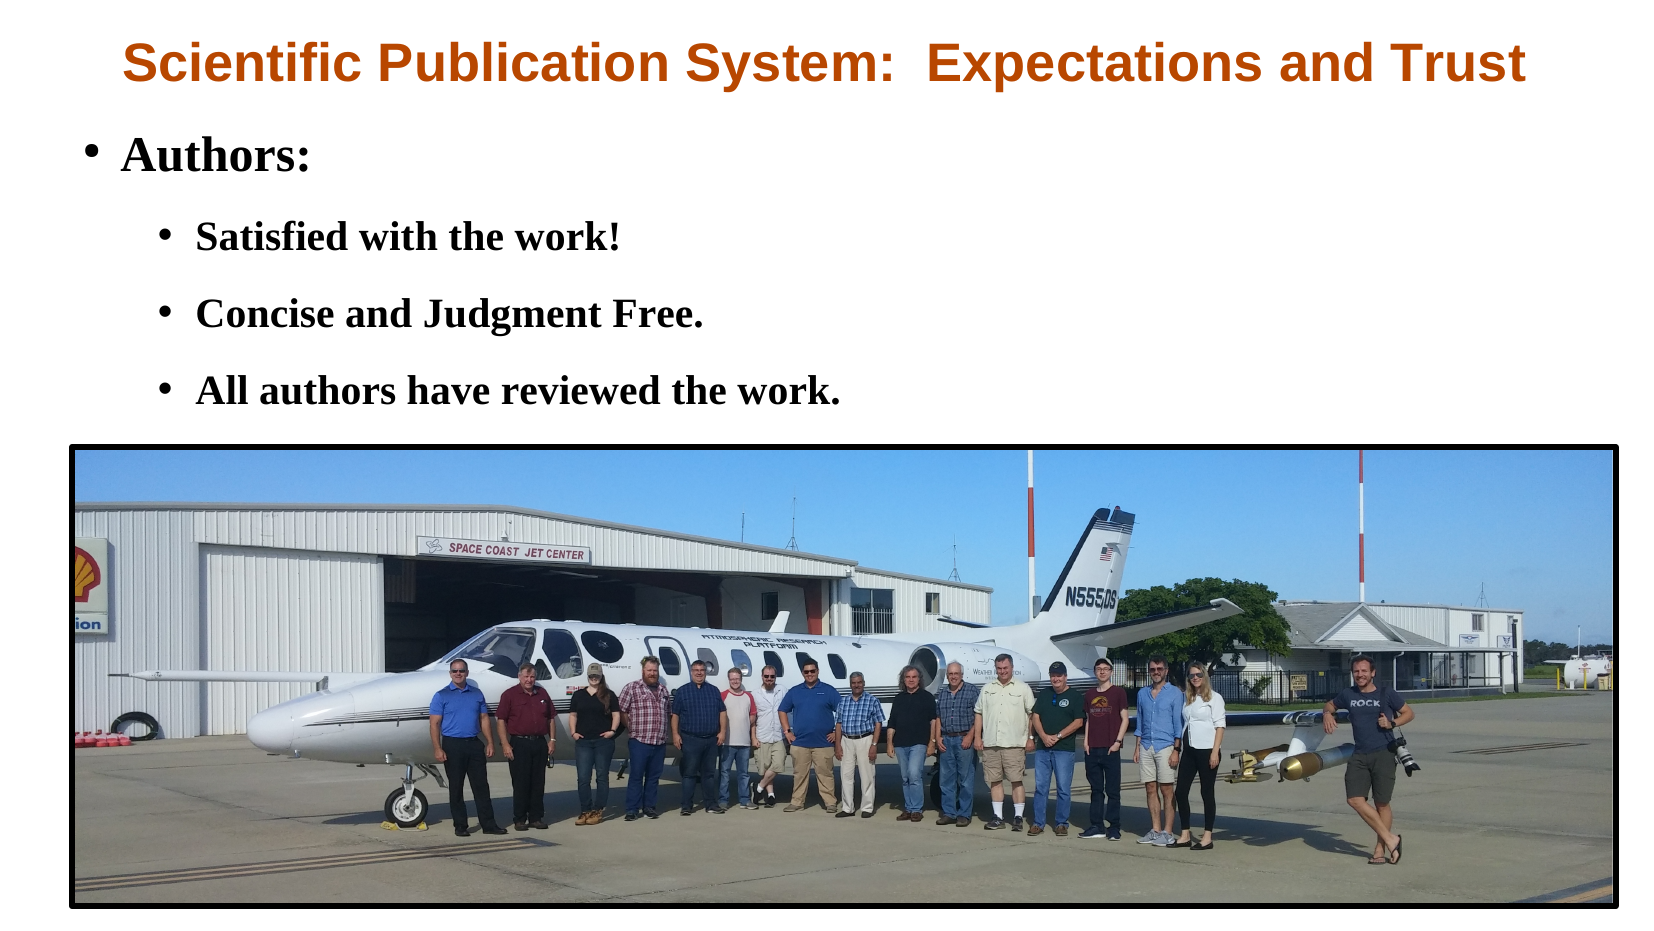

Scientific Publication System: Expectations and Trust
Authors:
Satisfied with the work!
Concise and Judgment Free.
All authors have reviewed the work.